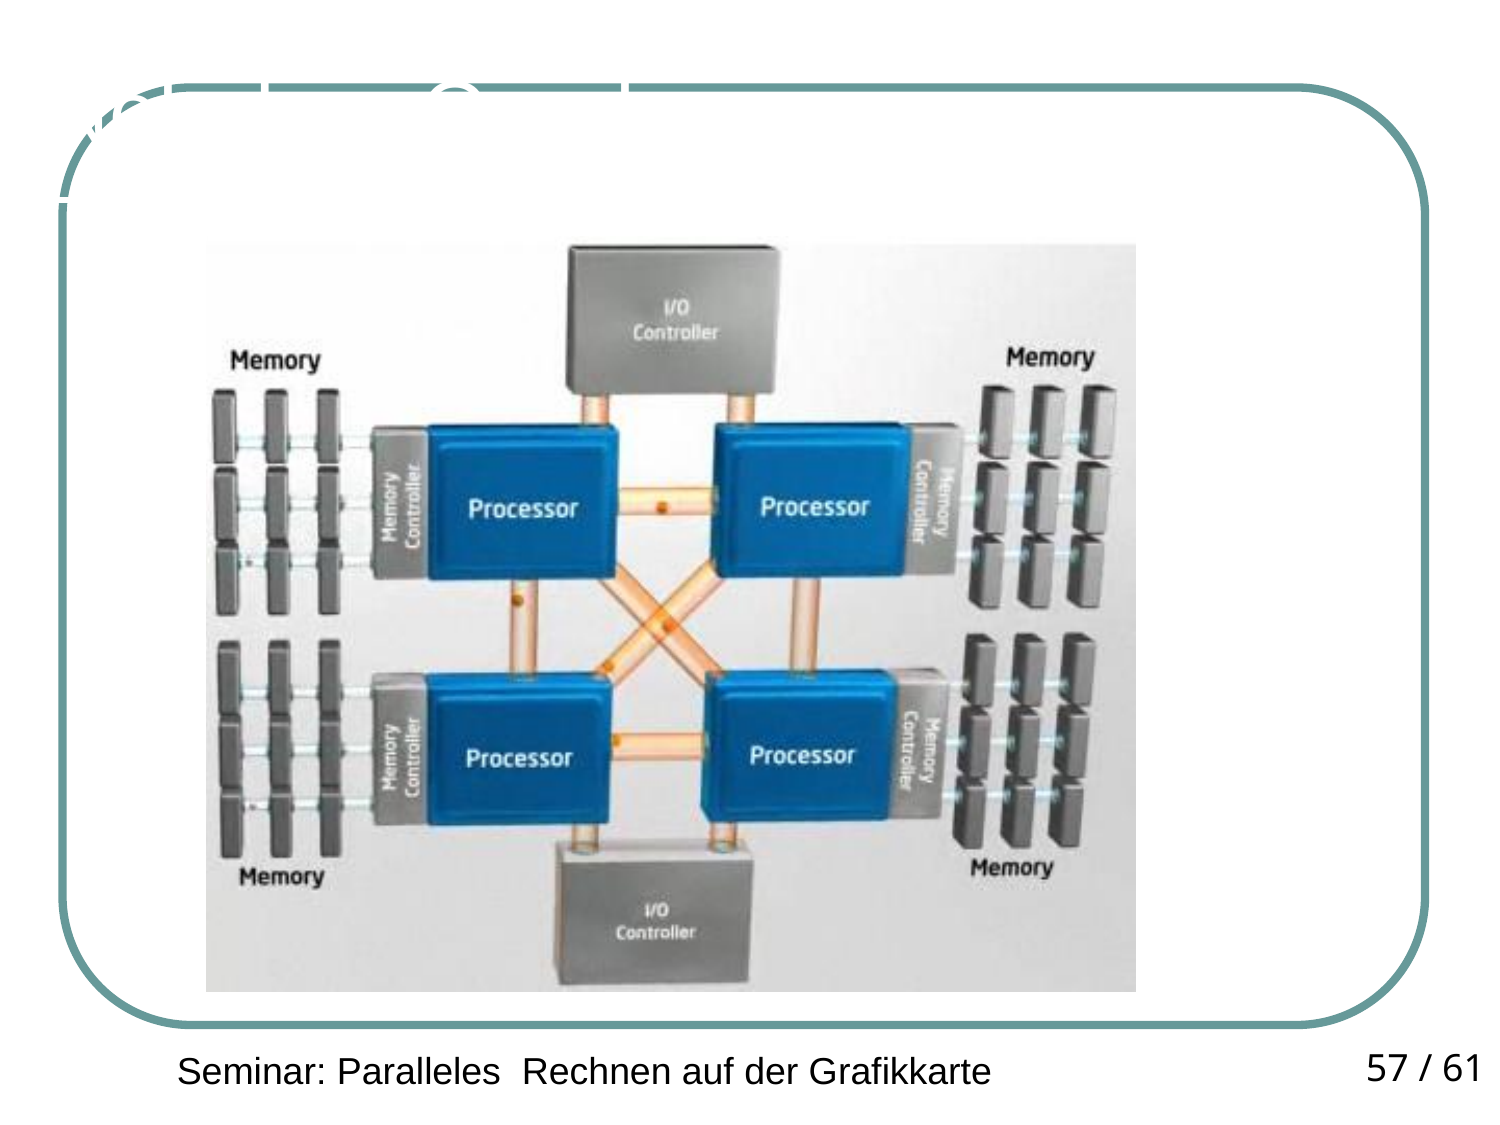

# Nehalem Quad
Seminar: Paralleles Rechnen auf der Grafikkarte
57